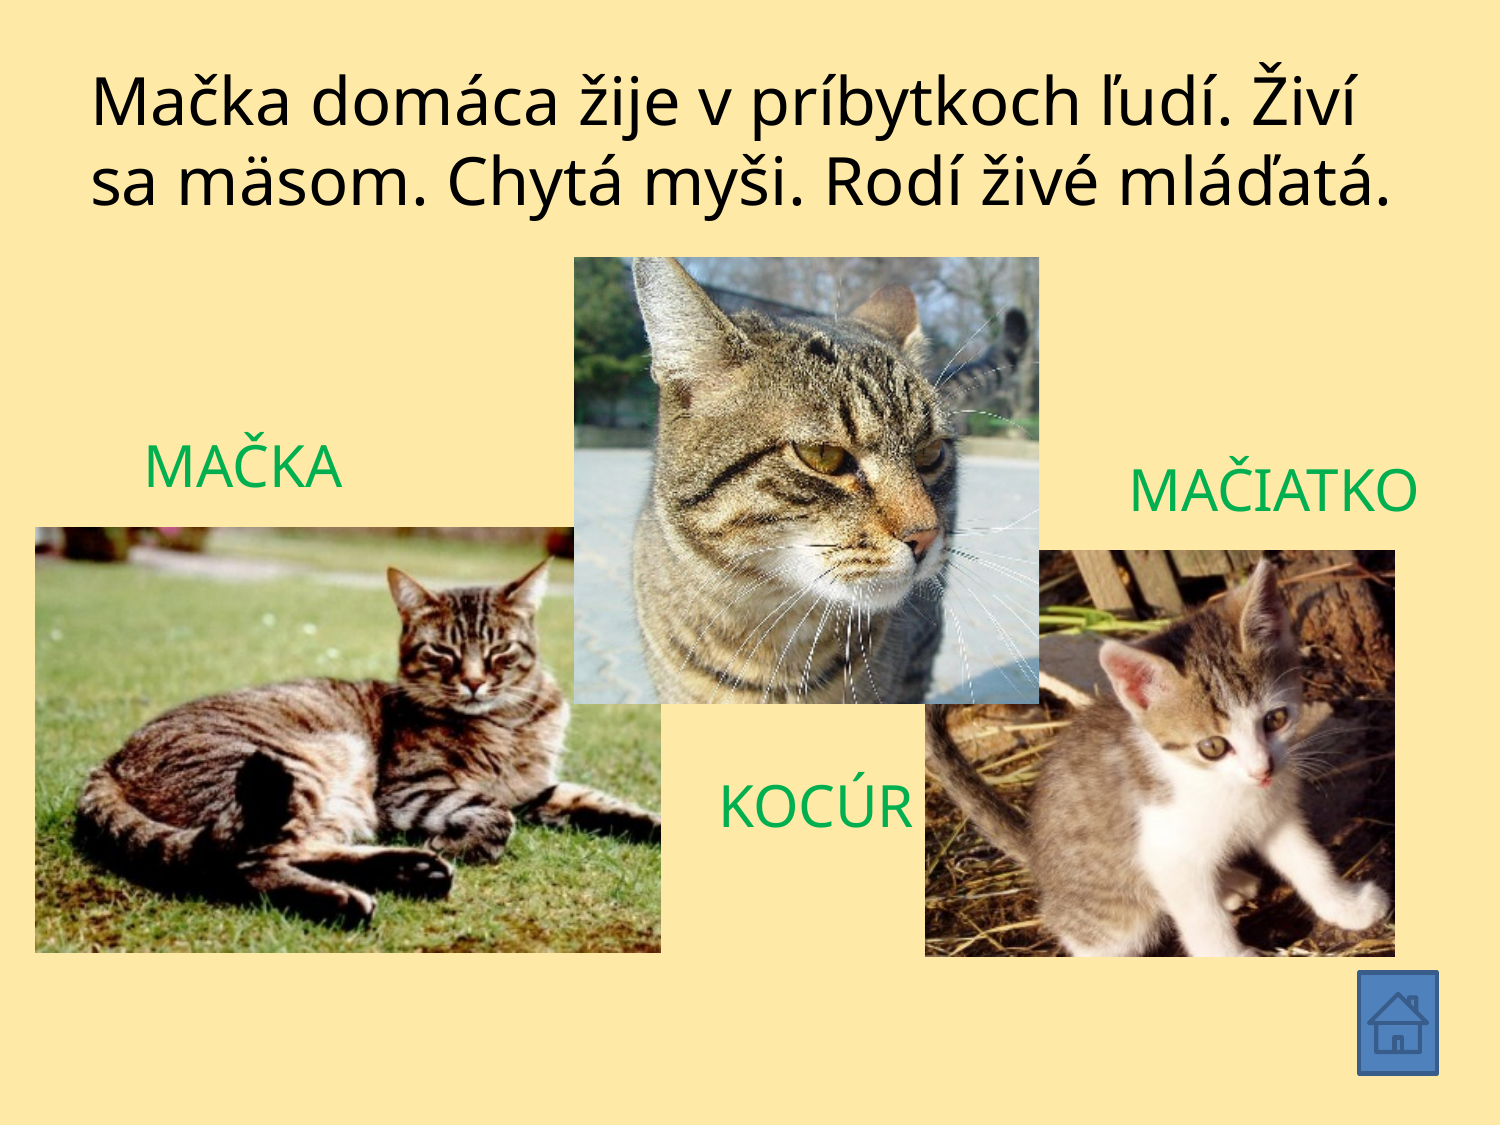

# Mačka domáca žije v príbytkoch ľudí. Živí sa mäsom. Chytá myši. Rodí živé mláďatá.
MAČKA
MAČIATKO
KOCÚR